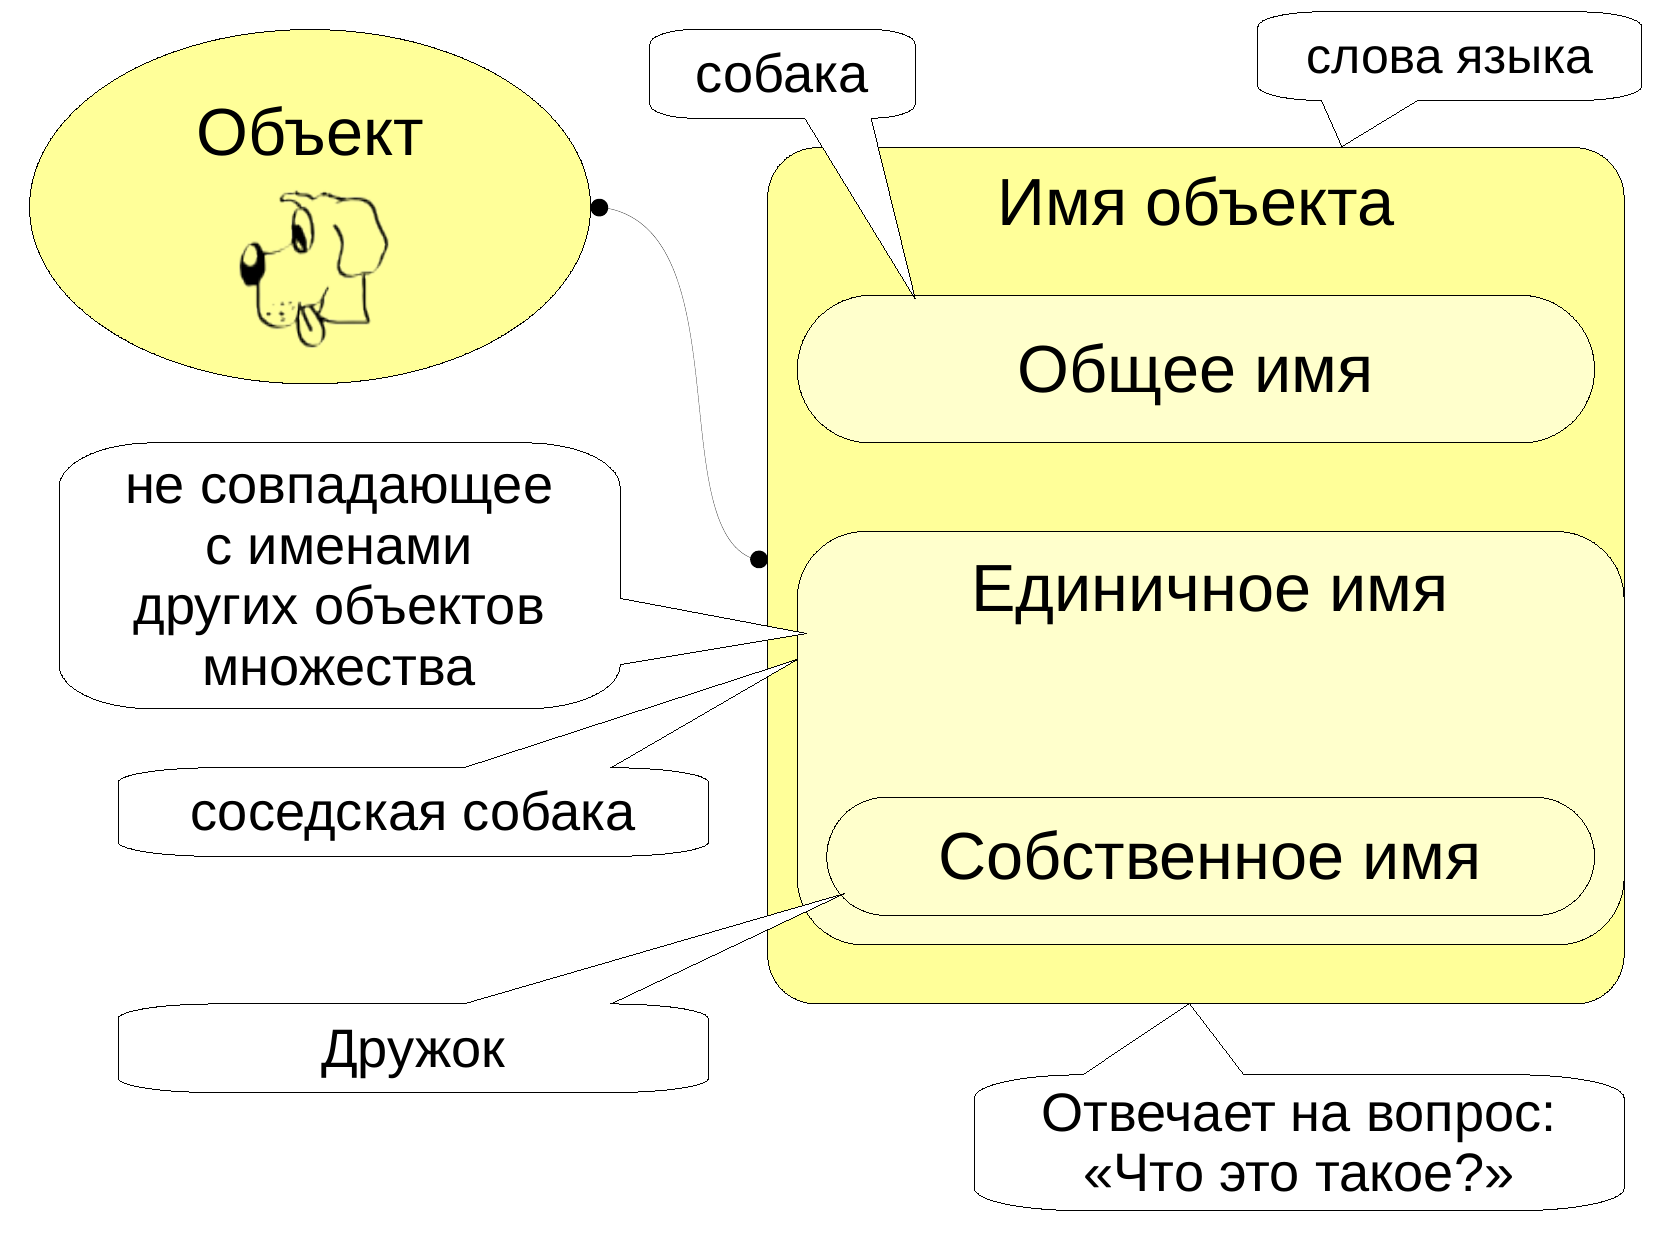

слова языка
Объект
собака
Имя объекта
Общее имя
не совпадающее
с именами
других объектов
множества
Единичное имя
соседская собака
Собственное имя
Дружок
Отвечает на вопрос: «Что это такое?»